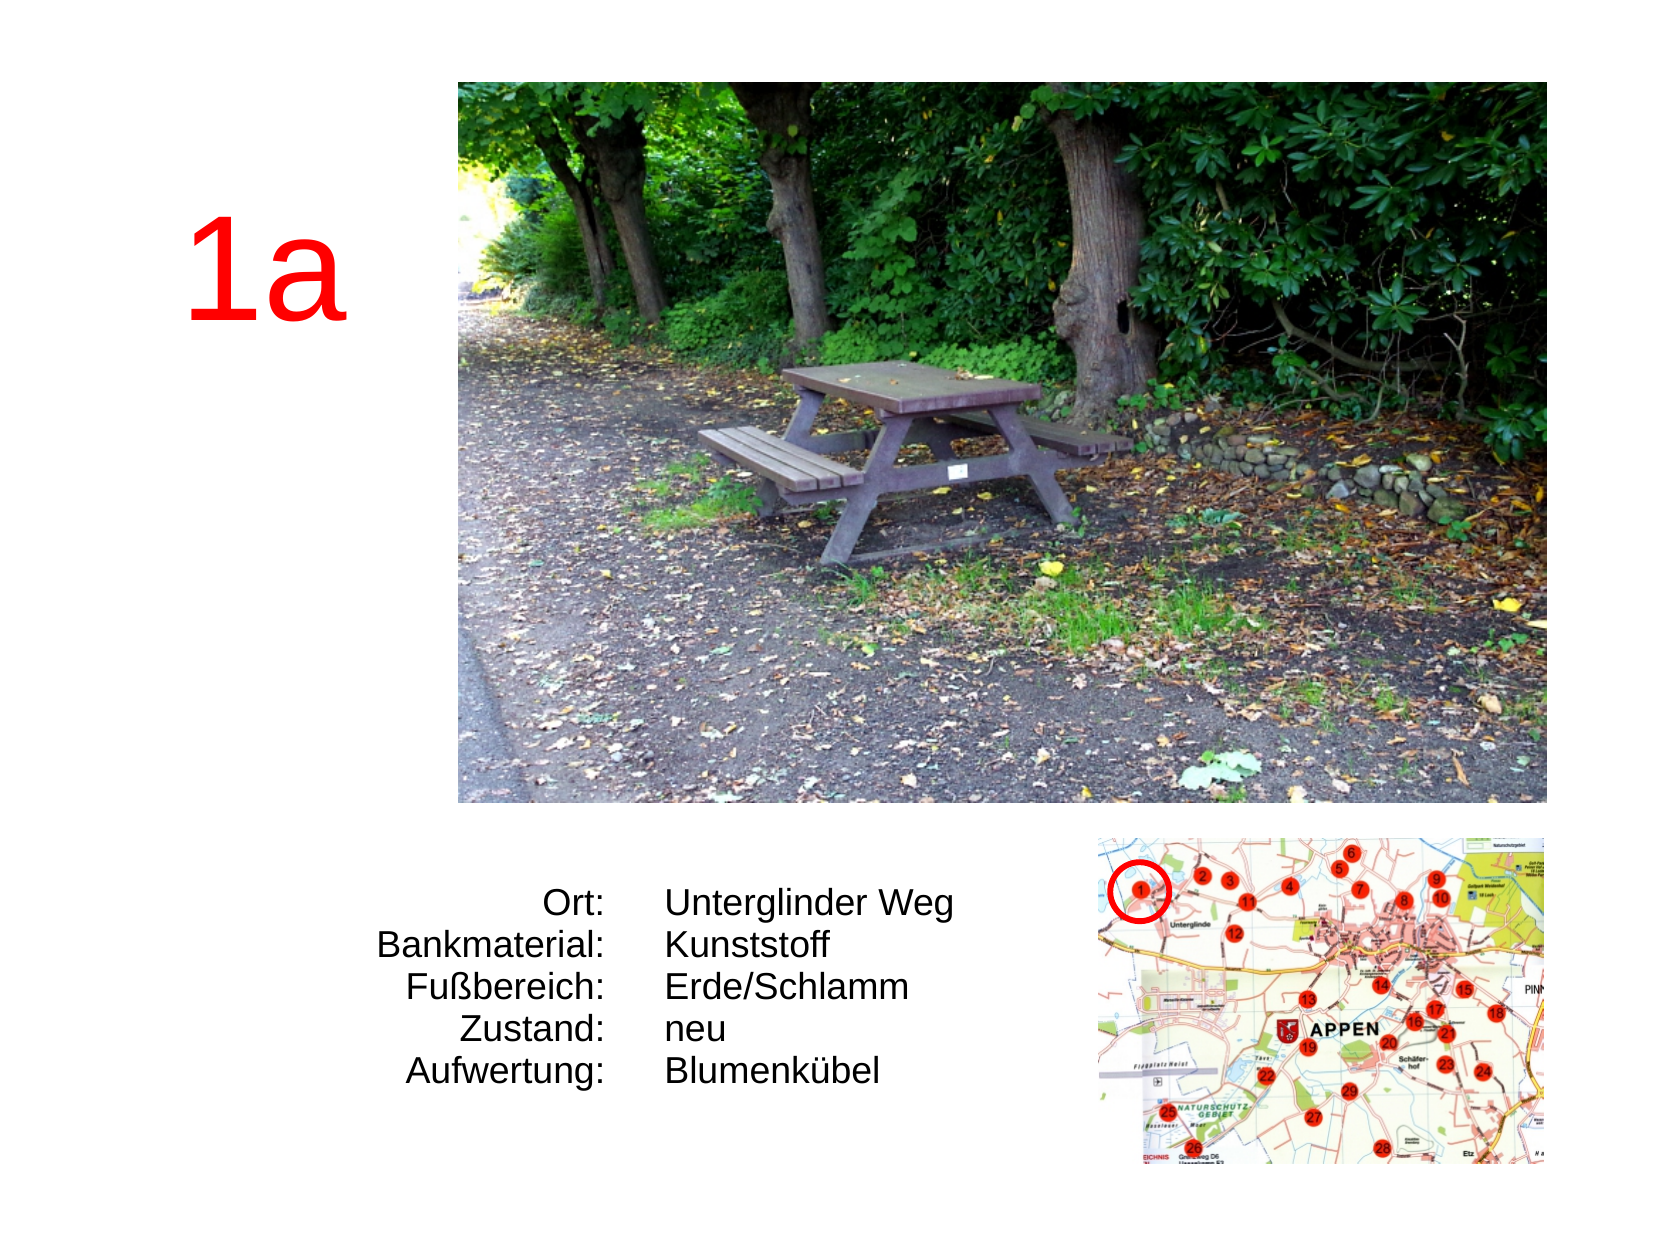

1a
IMGP7844rNr01a.jpg
	Ort:		Unterglinder Weg
	Bankmaterial:		Kunststoff
	Fußbereich:		Erde/Schlamm
	Zustand:		neu
	Aufwertung:		Blumenkübel